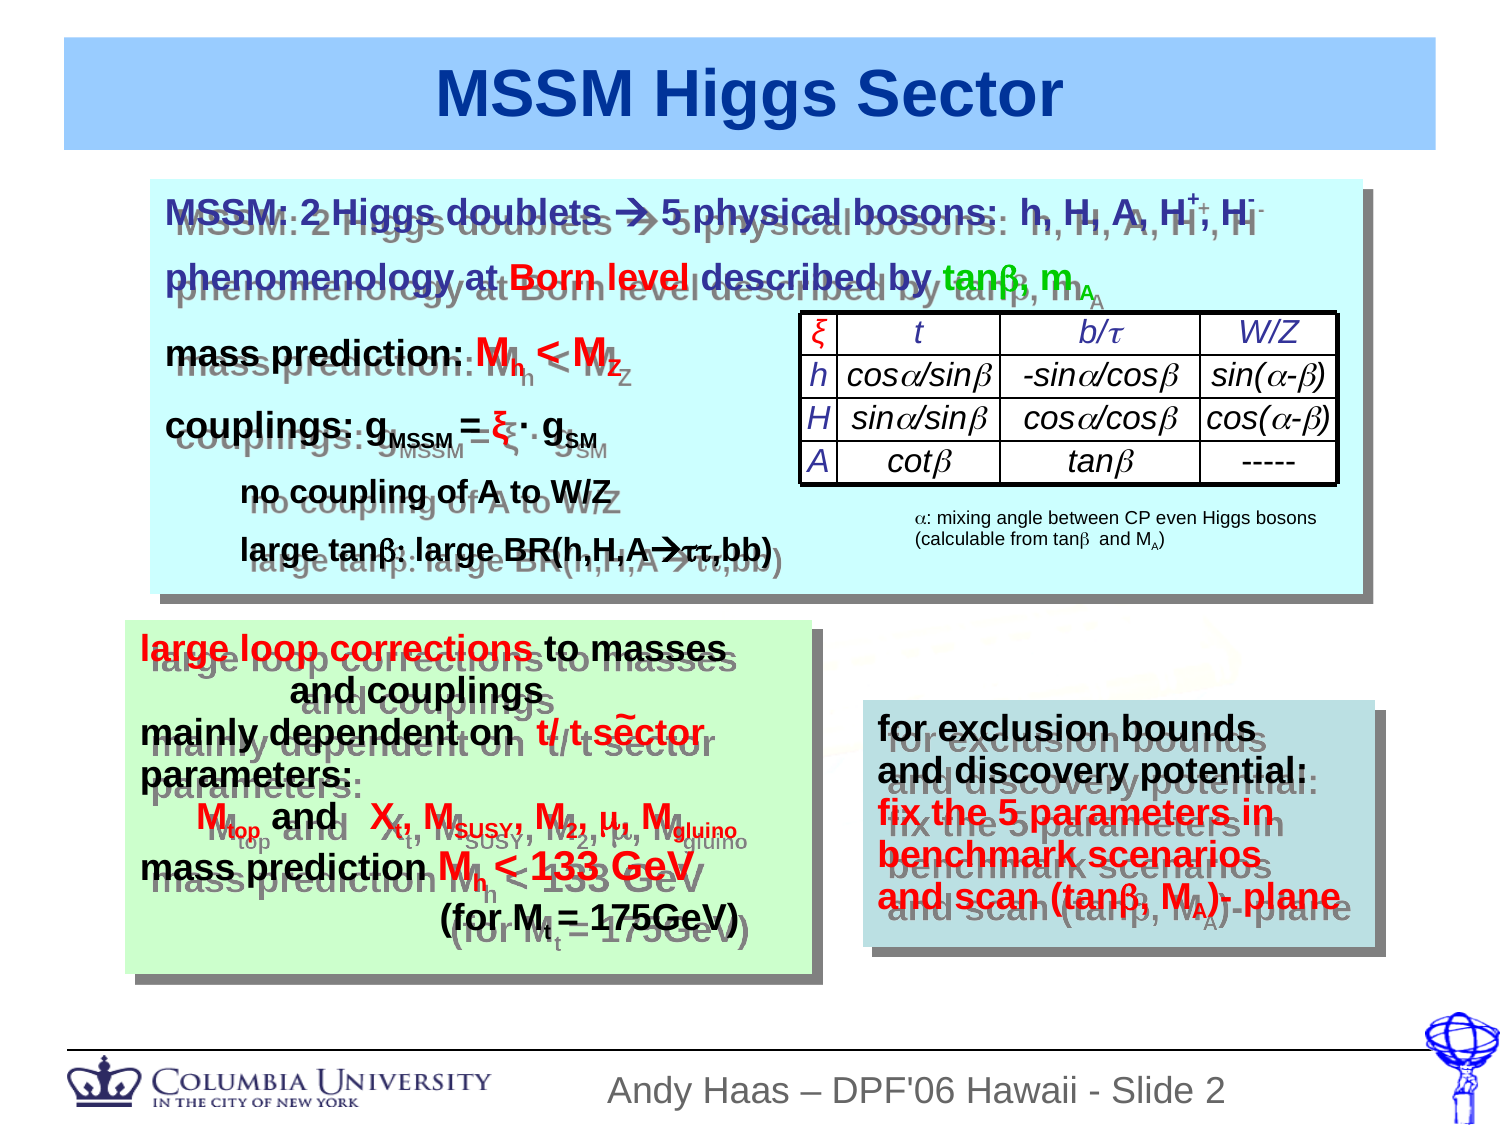

# MSSM Higgs Sector
MSSM: 2 Higgs doublets  5 physical bosons: h, H, A, H+, H-
phenomenology at Born level described by tan, m A
mass prediction: Mh < MZ
couplings: gMSSM = ξ · gSM
no coupling of A to W/Z
large tan large BR(h,H,A,bb)
ξ
t
b/
W/Z
h
cos/sin
-sin/cos
sin(-)
H
sin/sin
cos/cos
cos(-)
A
cot
tan
-----
: mixing angle between CP even Higgs bosons
(calculable from tanand MA)
large loop corrections to masses 		and couplings
mainly dependent on t/ t sector
parameters:
	Mtop and Xt, MSUSY, M2, , Mgluino
mass prediction Mh < 133 GeV
			(for Mt = 175GeV)
~
for exclusion bounds
and discovery potential:
fix the 5 parameters in
benchmark scenarios
and scan (tan, MA)- plane